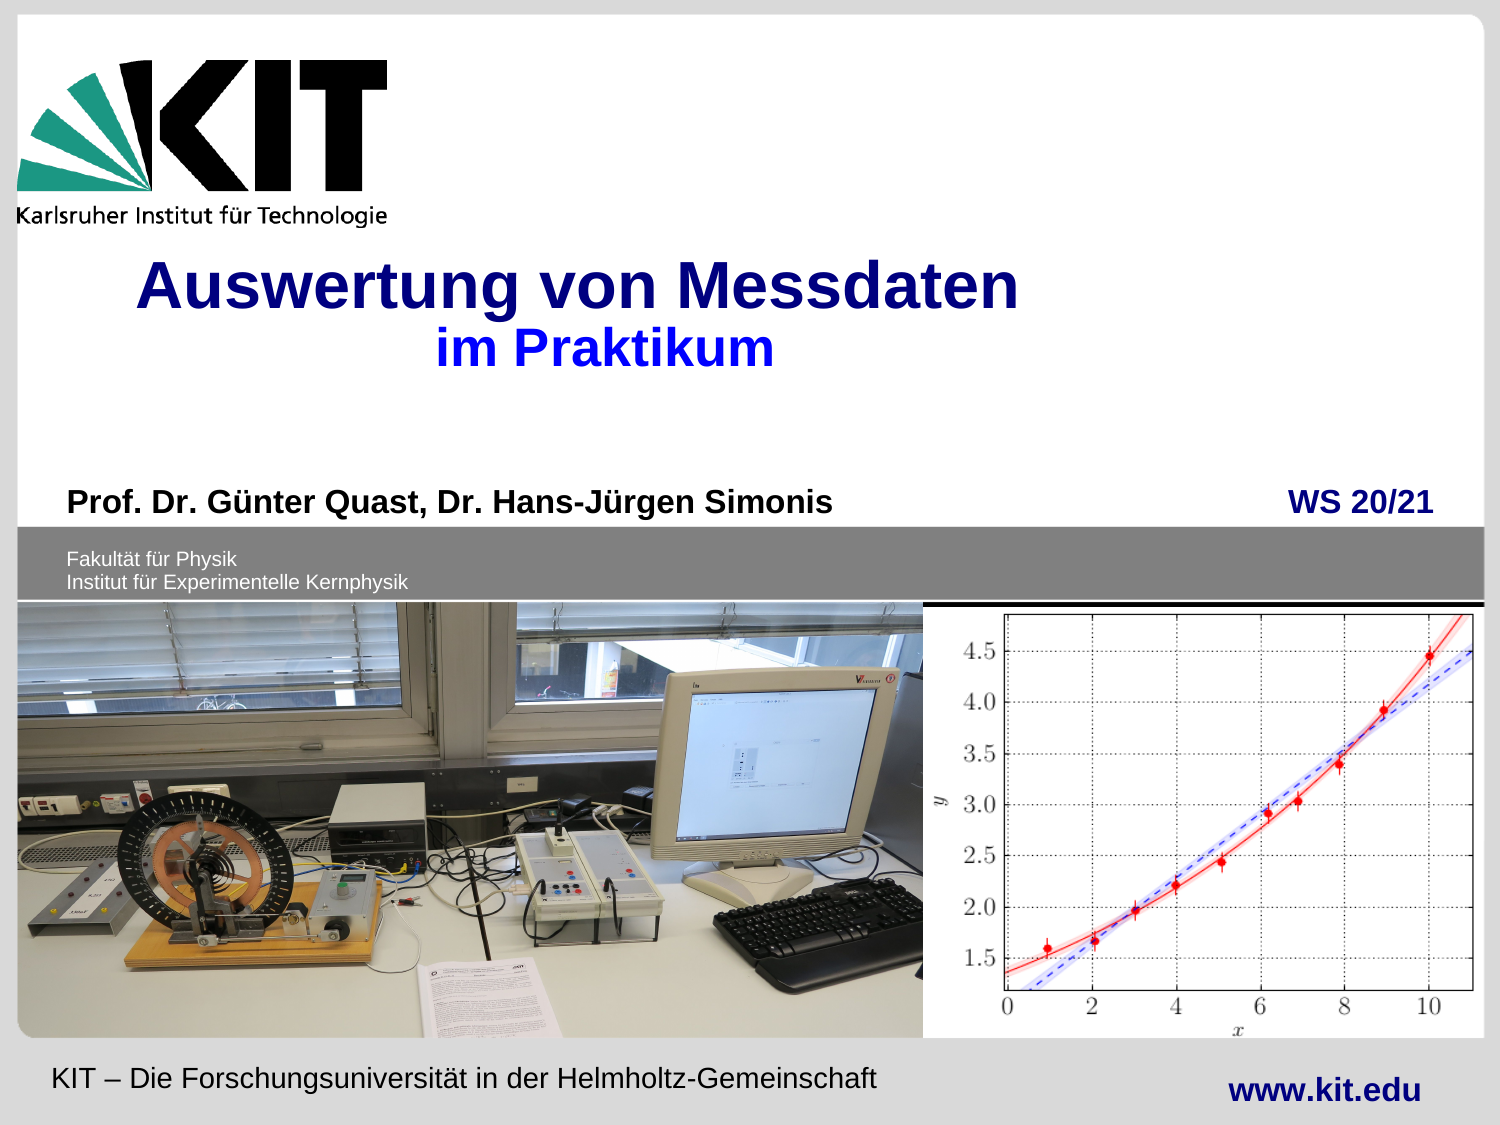

Auswertung von Messdaten
		im Praktikum
Prof. Dr. Günter Quast, Dr. Hans-Jürgen Simonis WS 20/21